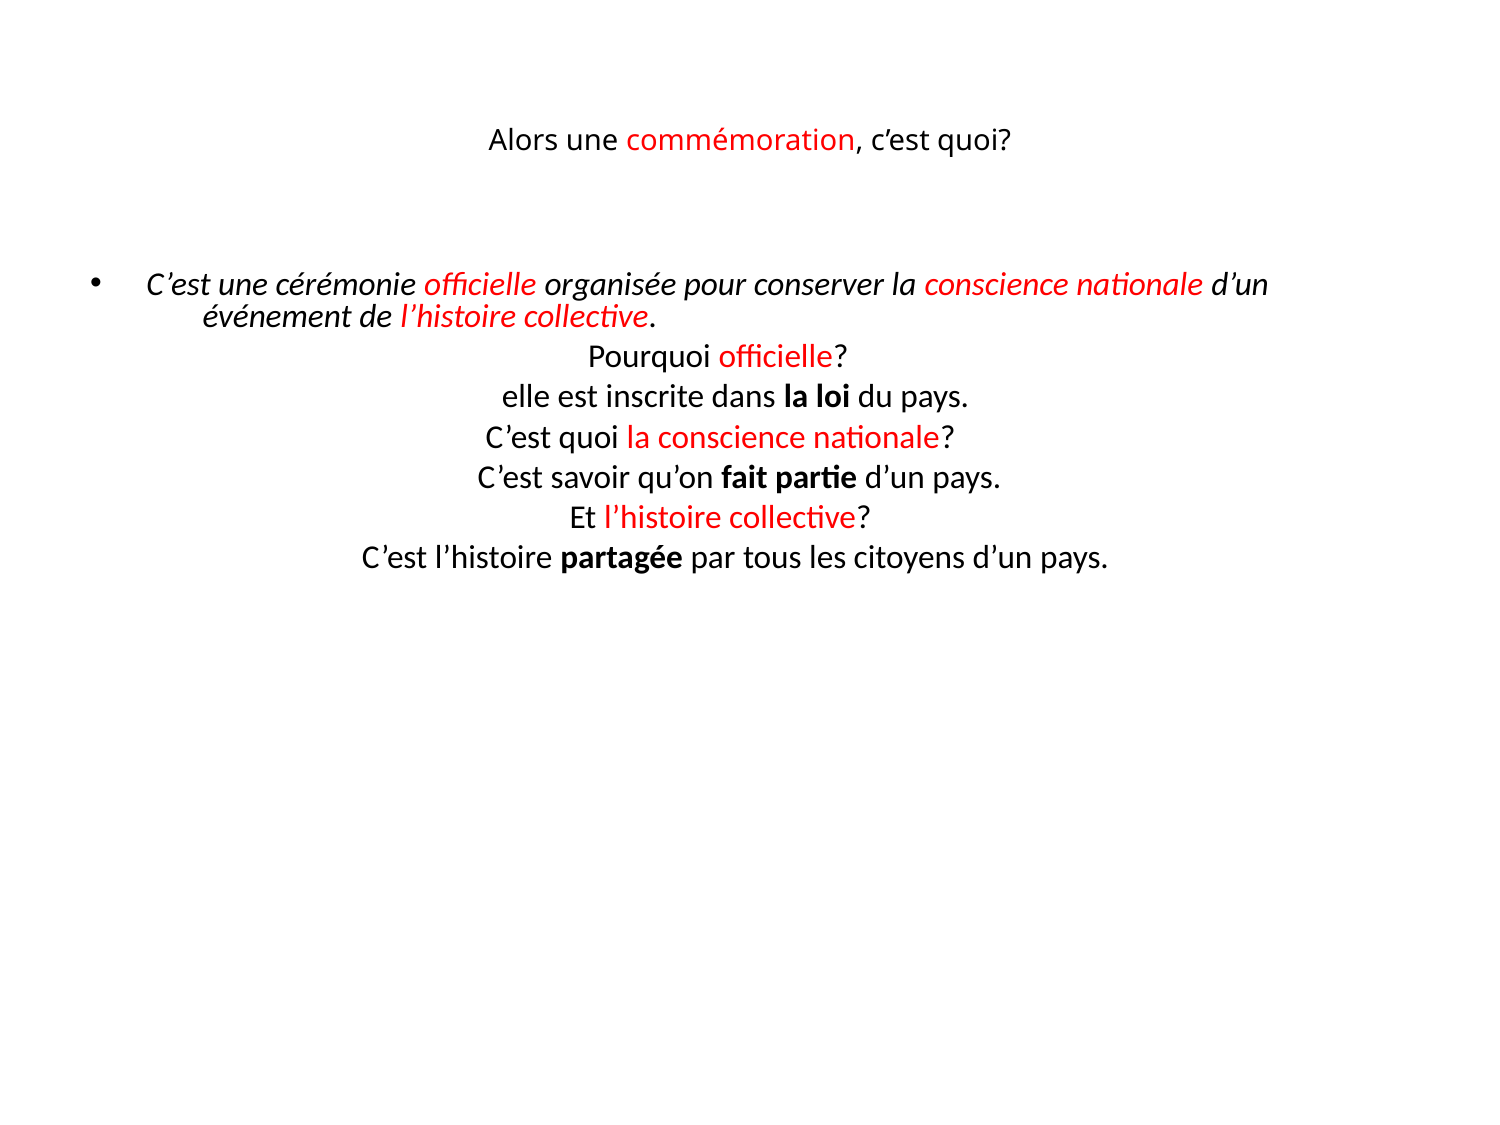

# Alors une commémoration, c’est quoi?
C’est une cérémonie officielle organisée pour conserver la conscience nationale d’un événement de l’histoire collective.
Pourquoi officielle?
elle est inscrite dans la loi du pays.
C’est quoi la conscience nationale?
 C’est savoir qu’on fait partie d’un pays.
Et l’histoire collective?
C’est l’histoire partagée par tous les citoyens d’un pays.